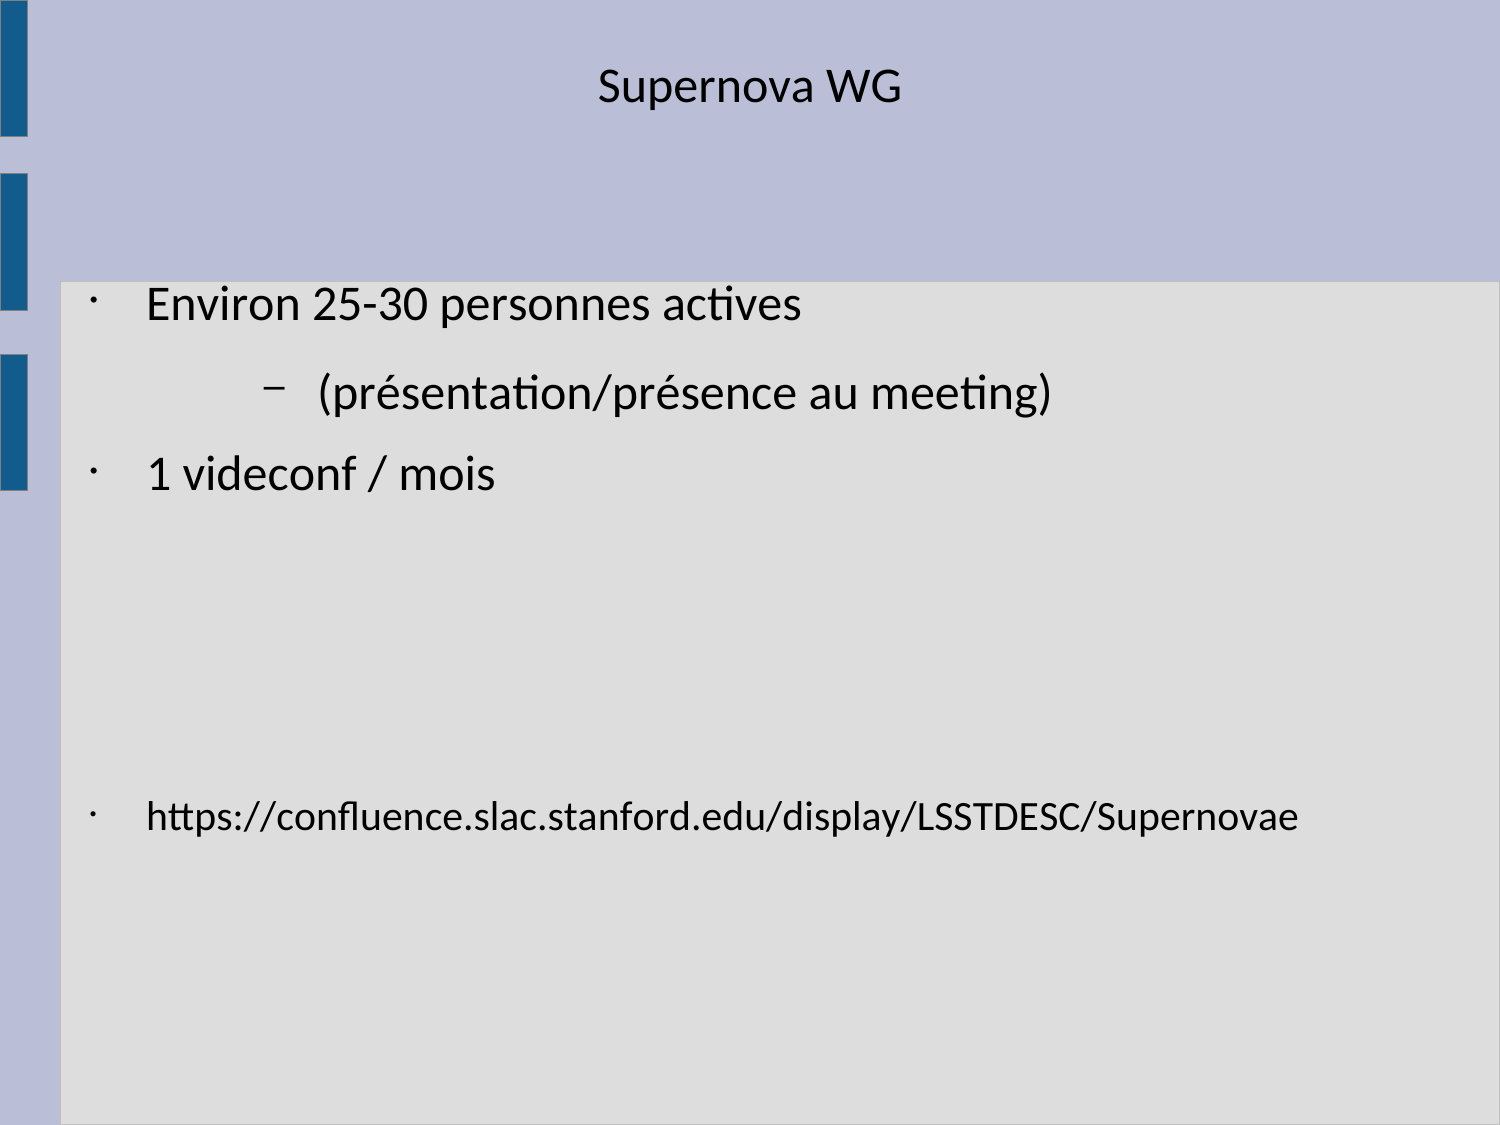

# Supernova WG
Environ 25-30 personnes actives
(présentation/présence au meeting)
1 videconf / mois
https://confluence.slac.stanford.edu/display/LSSTDESC/Supernovae